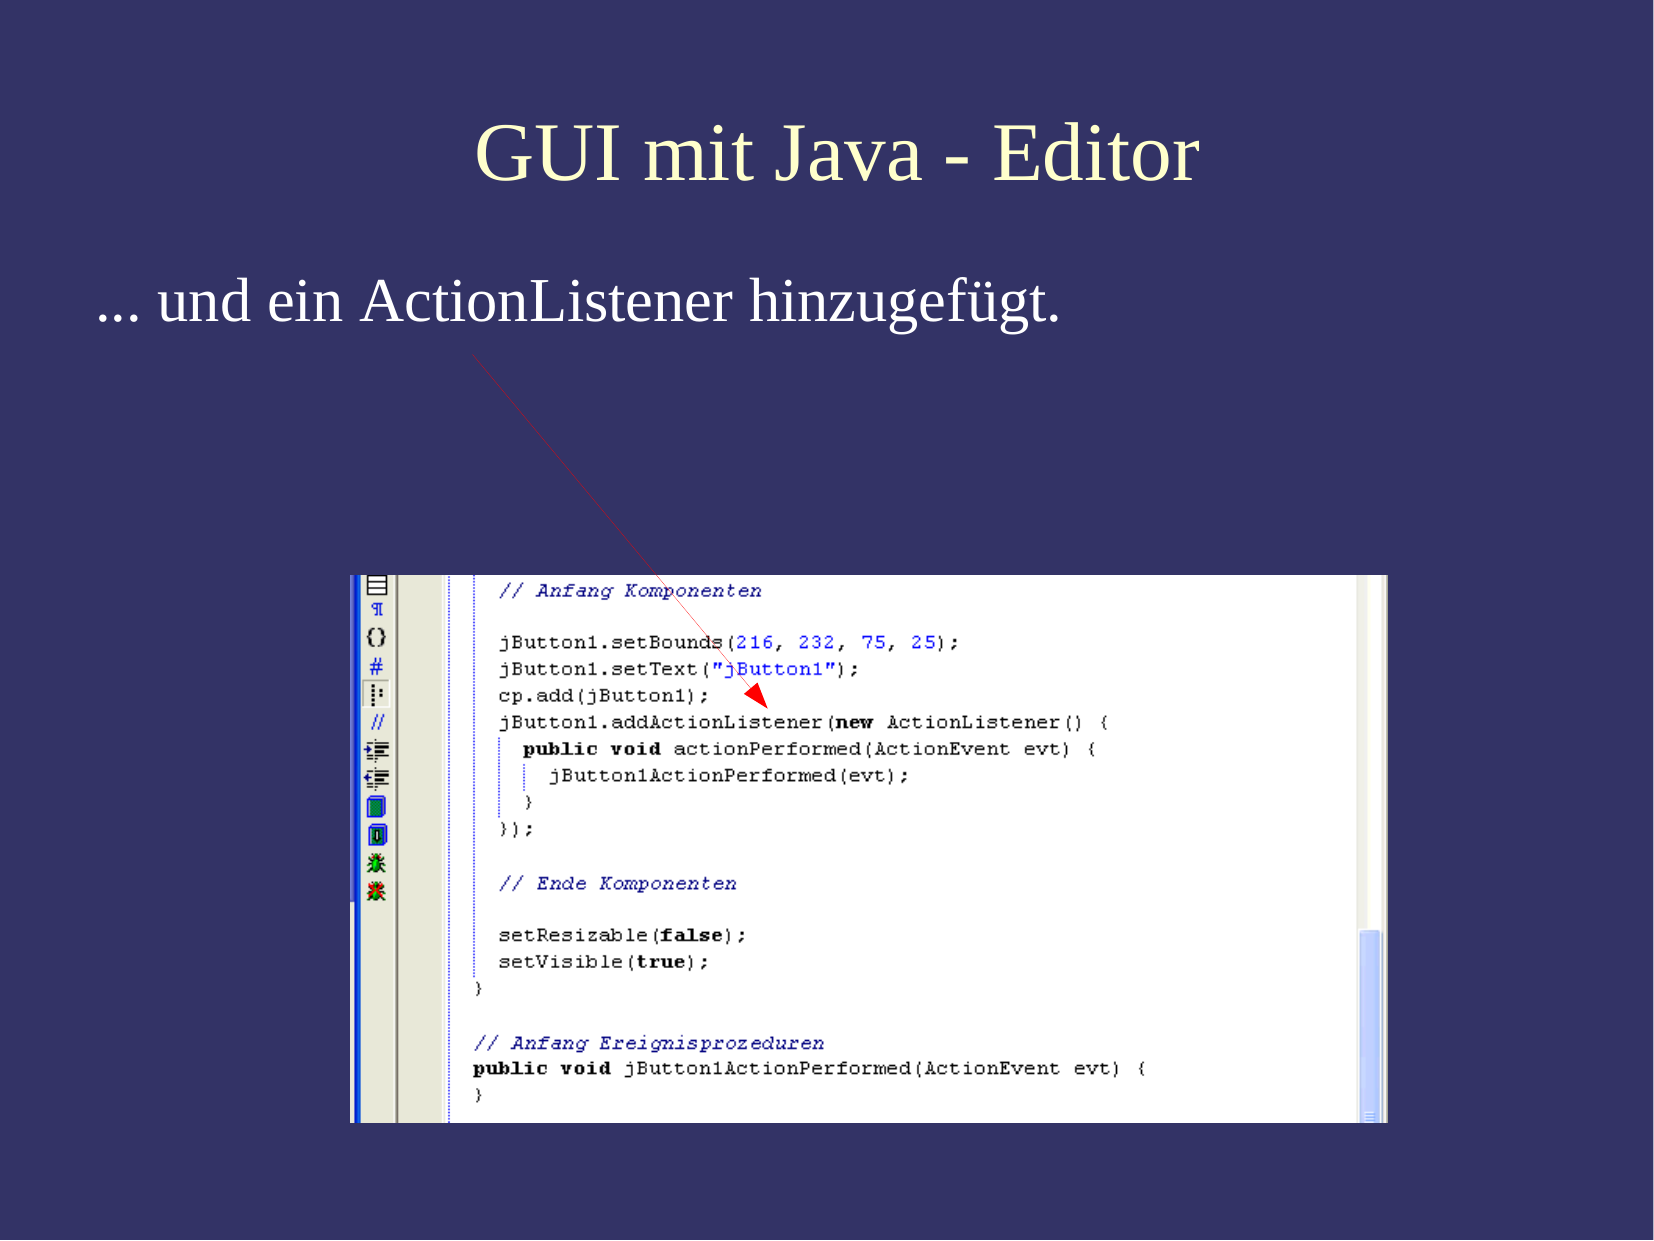

# GUI mit Java - Editor
... und ein ActionListener hinzugefügt.